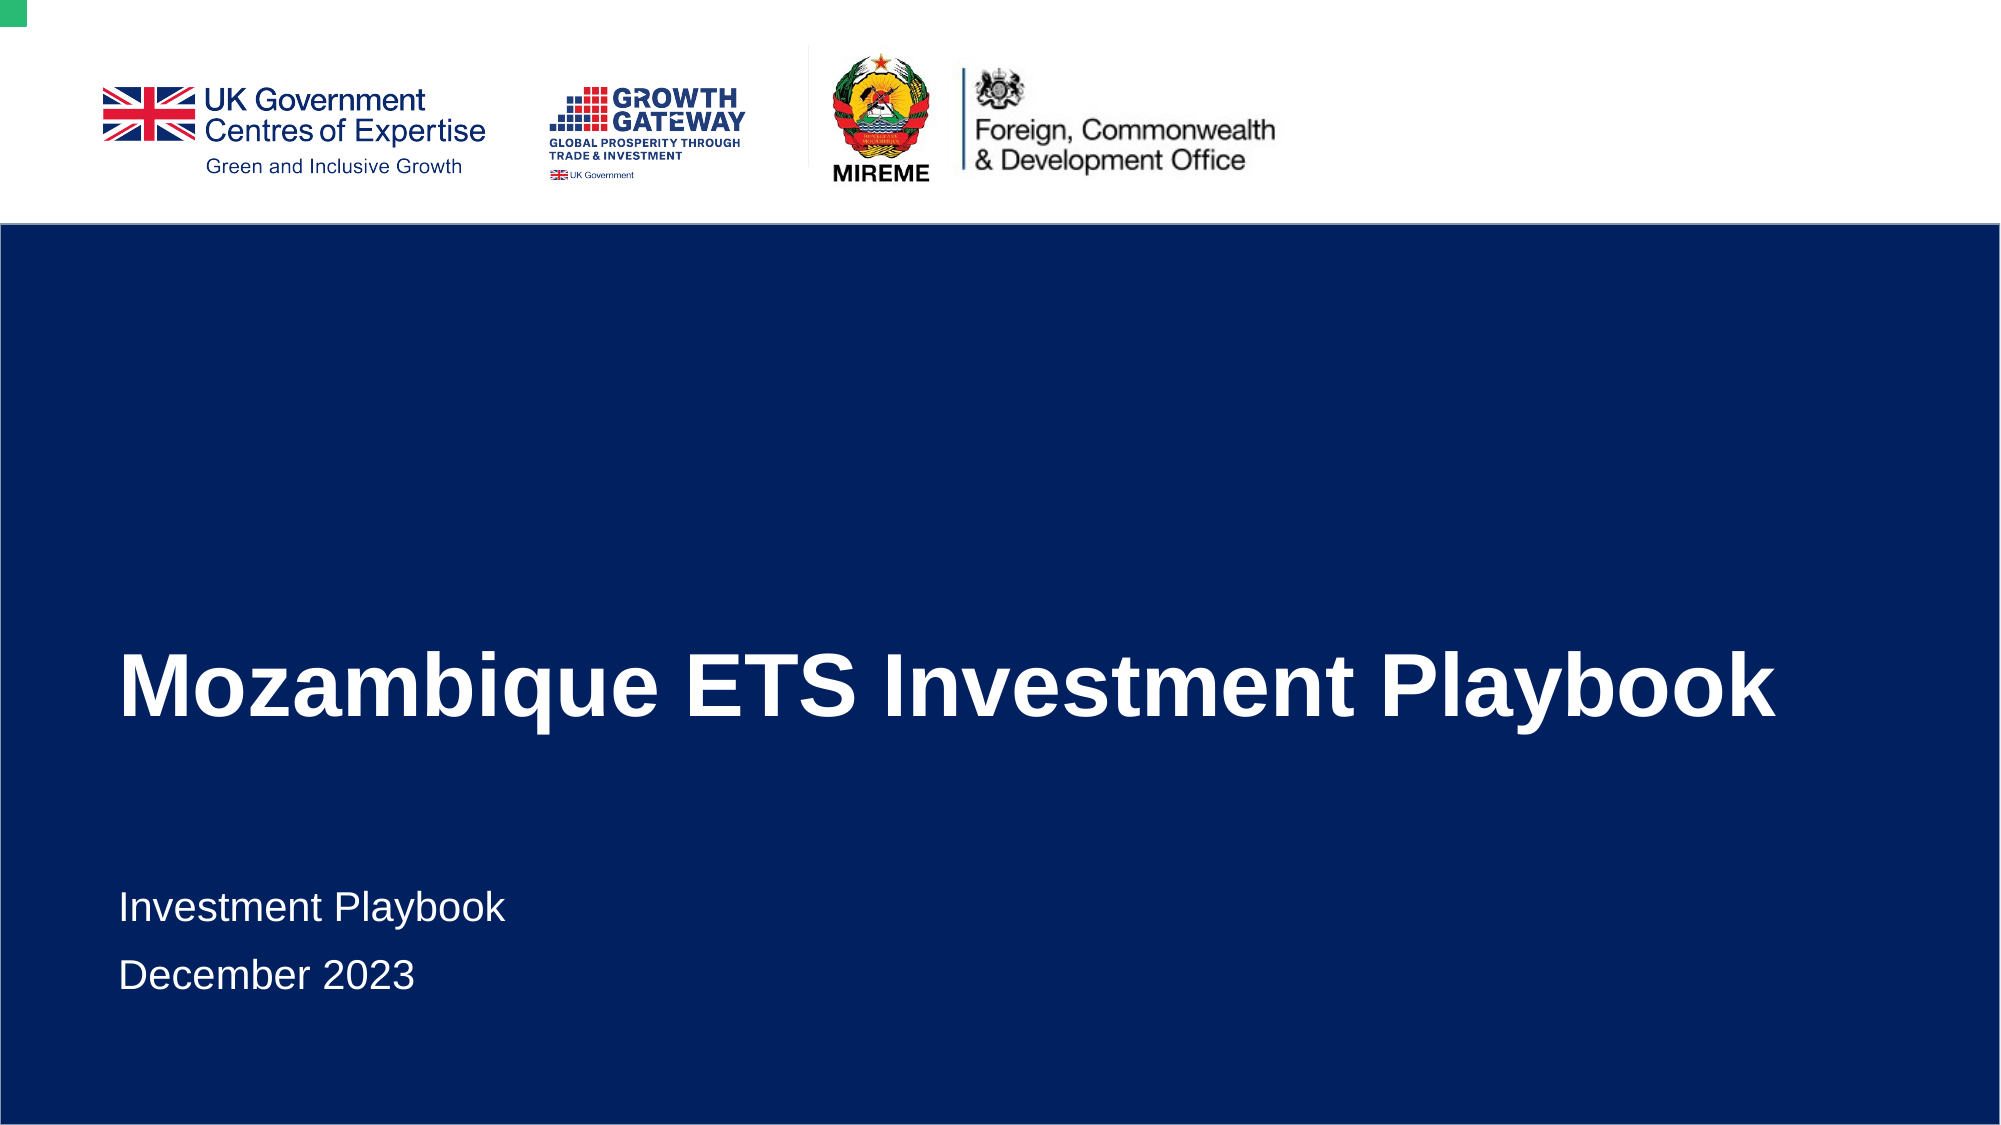

Mozambique ETS Investment Playbook
# Investment Playbook
December 2023